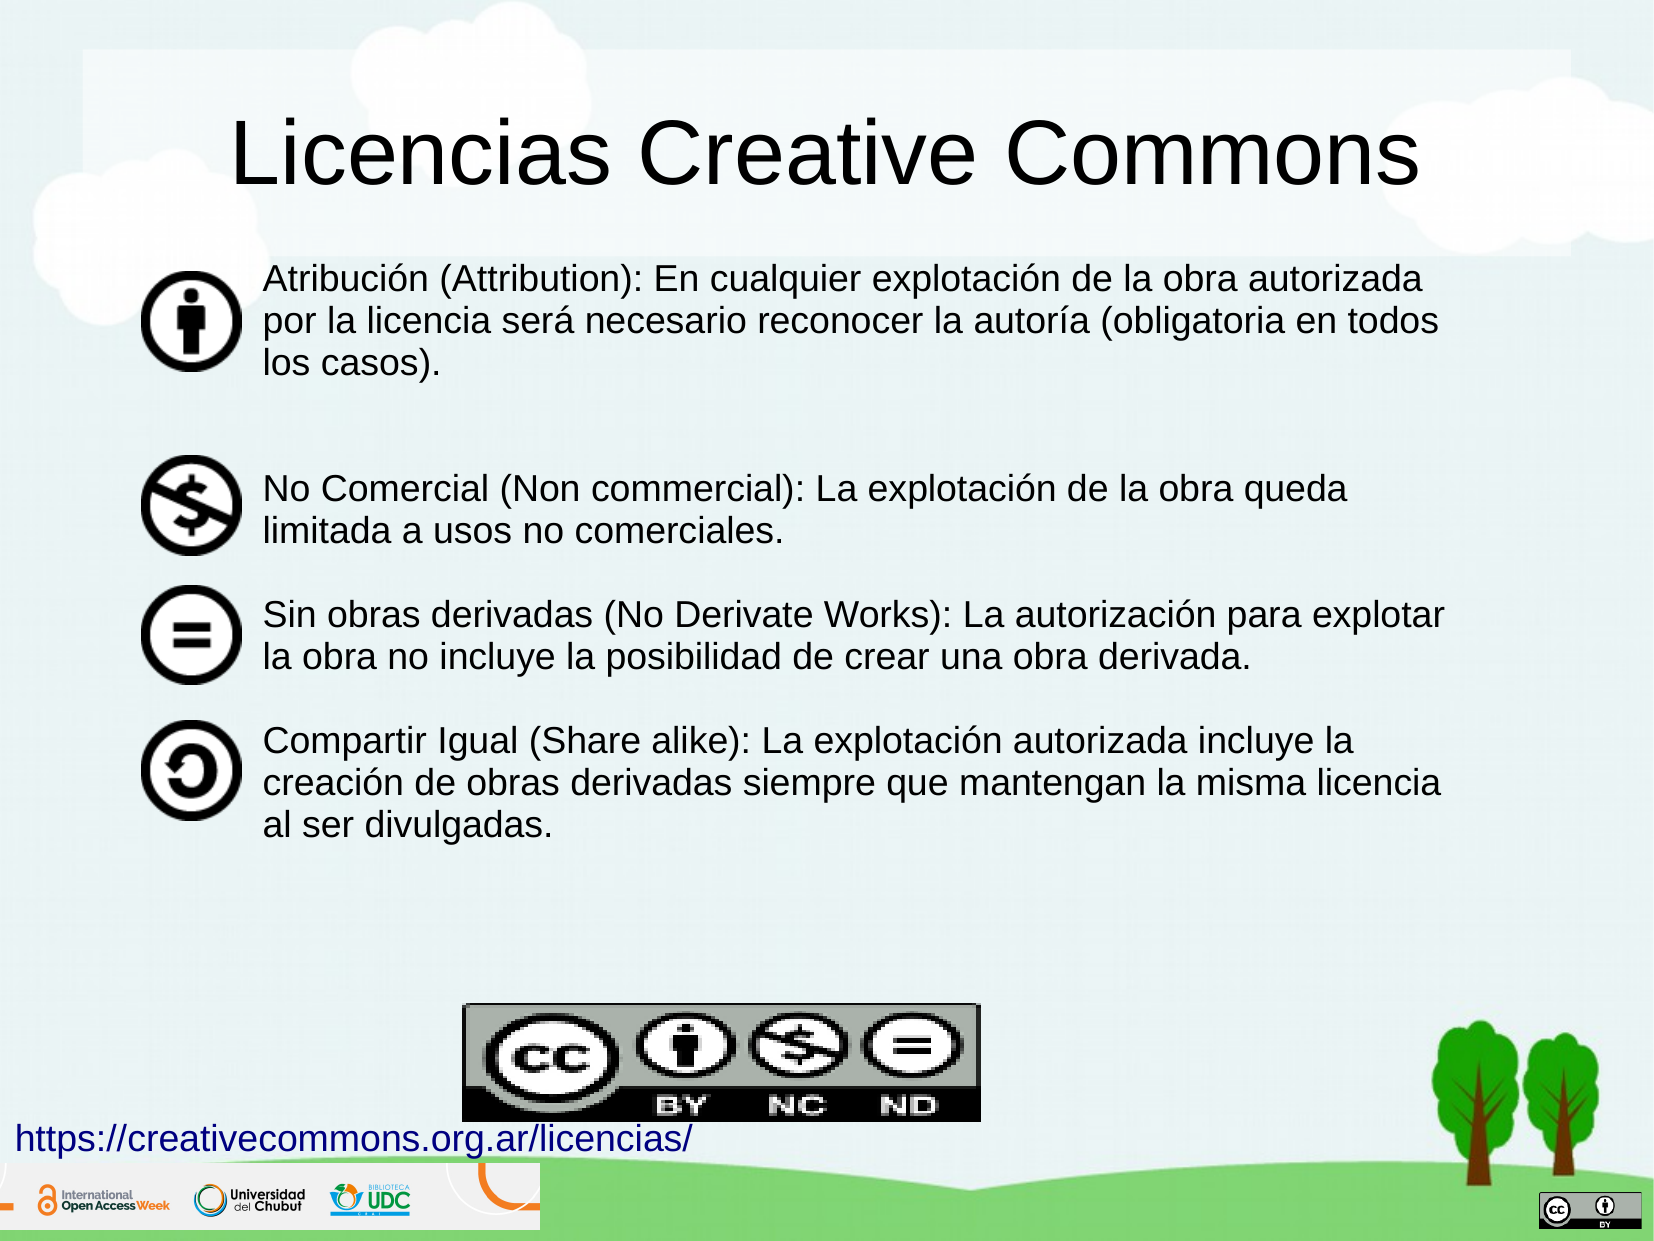

# Licencias Creative Commons
Atribución (Attribution): En cualquier explotación de la obra autorizada por la licencia será necesario reconocer la autoría (obligatoria en todos los casos).
No Comercial (Non commercial): La explotación de la obra queda limitada a usos no comerciales.
Sin obras derivadas (No Derivate Works): La autorización para explotar la obra no incluye la posibilidad de crear una obra derivada.
Compartir Igual (Share alike): La explotación autorizada incluye la creación de obras derivadas siempre que mantengan la misma licencia al ser divulgadas.
https://creativecommons.org.ar/licencias/
19